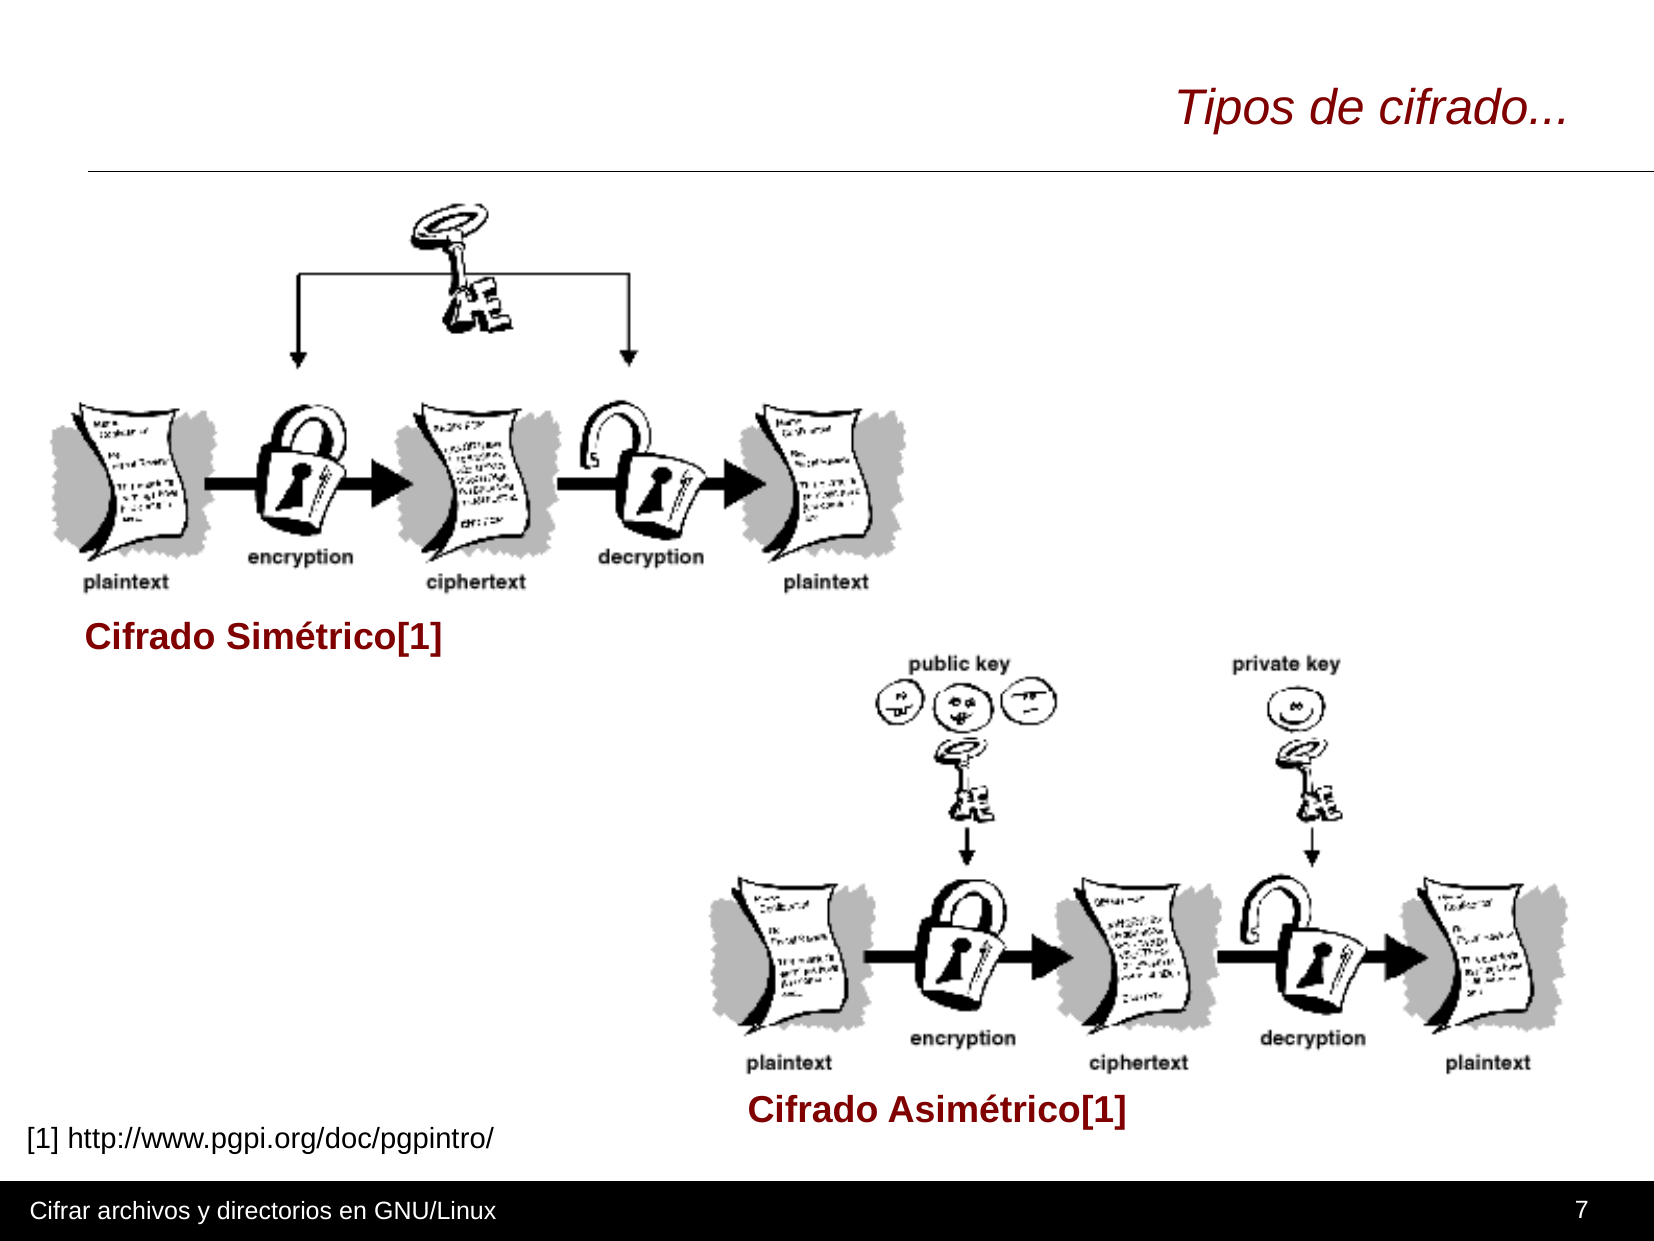

# Tipos de cifrado...
Cifrado Simétrico[1]
Cifrado Asimétrico[1]
[1] http://www.pgpi.org/doc/pgpintro/
7